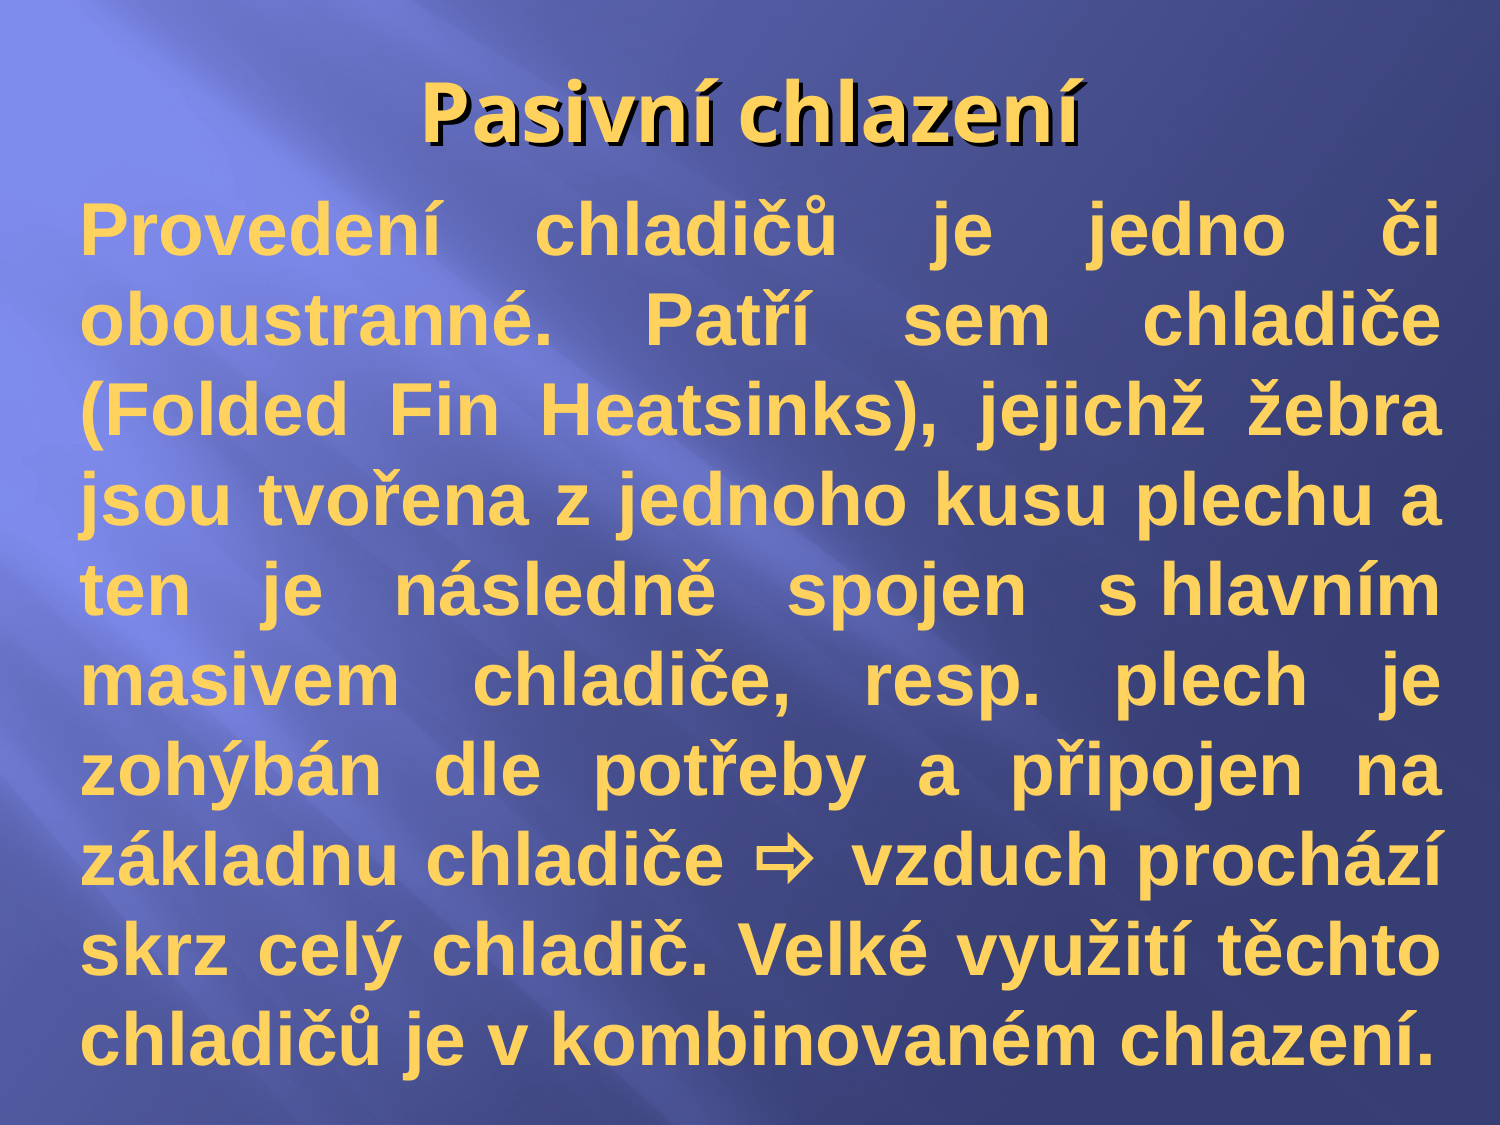

# Pasivní chlazení
Provedení chladičů je jedno či oboustranné. Patří sem chladiče (Folded Fin Heatsinks), jejichž žebra jsou tvořena z jednoho kusu plechu a ten je následně spojen s hlavním masivem chladiče, resp. plech je zohýbán dle potřeby a připojen na základnu chladiče  vzduch prochází skrz celý chladič. Velké využití těchto chladičů je v kombinovaném chlazení.